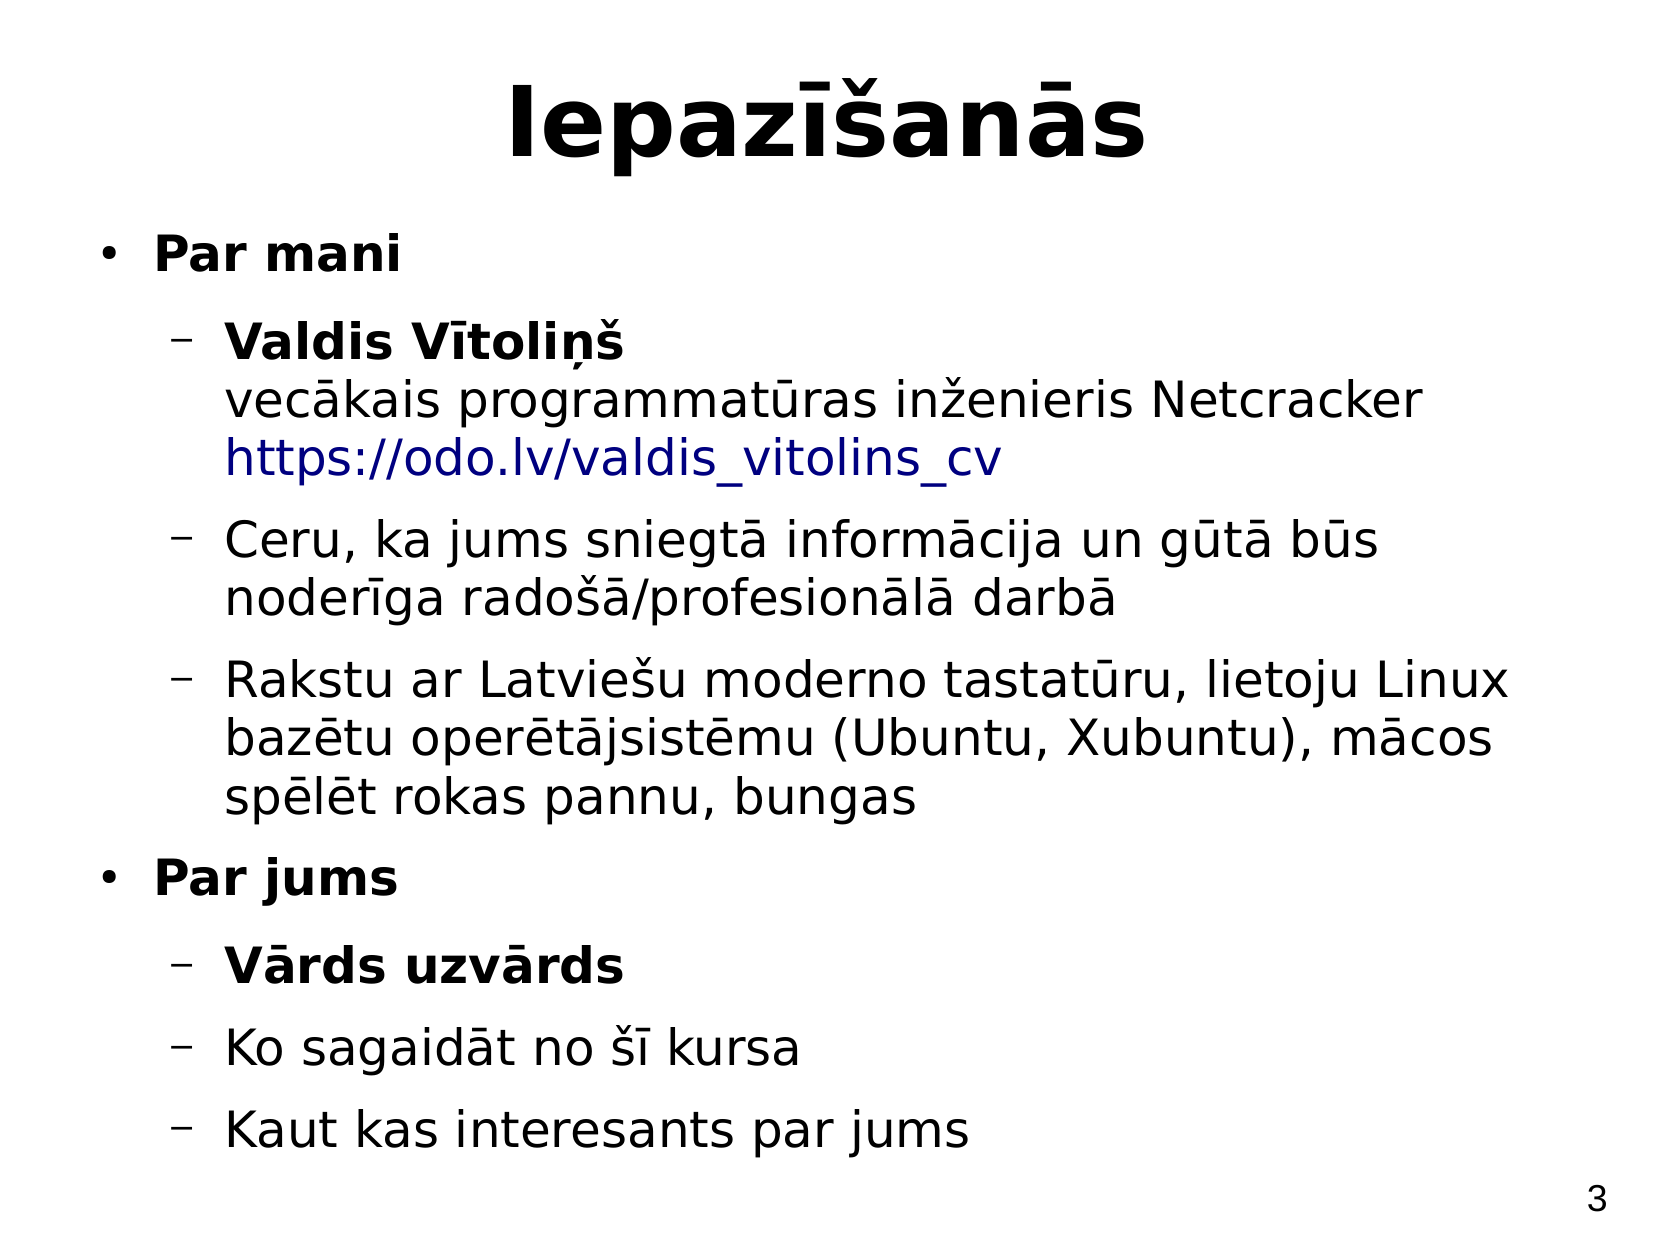

# Iepazīšanās
Par mani
Valdis Vītoliņš
vecākais programmatūras inženieris Netcracker
https://odo.lv/valdis_vitolins_cv
Ceru, ka jums sniegtā informācija un gūtā būs noderīga radošā/profesionālā darbā
Rakstu ar Latviešu moderno tastatūru, lietoju Linux bazētu operētājsistēmu (Ubuntu, Xubuntu), mācos spēlēt rokas pannu, bungas
Par jums
Vārds uzvārds
Ko sagaidāt no šī kursa
Kaut kas interesants par jums